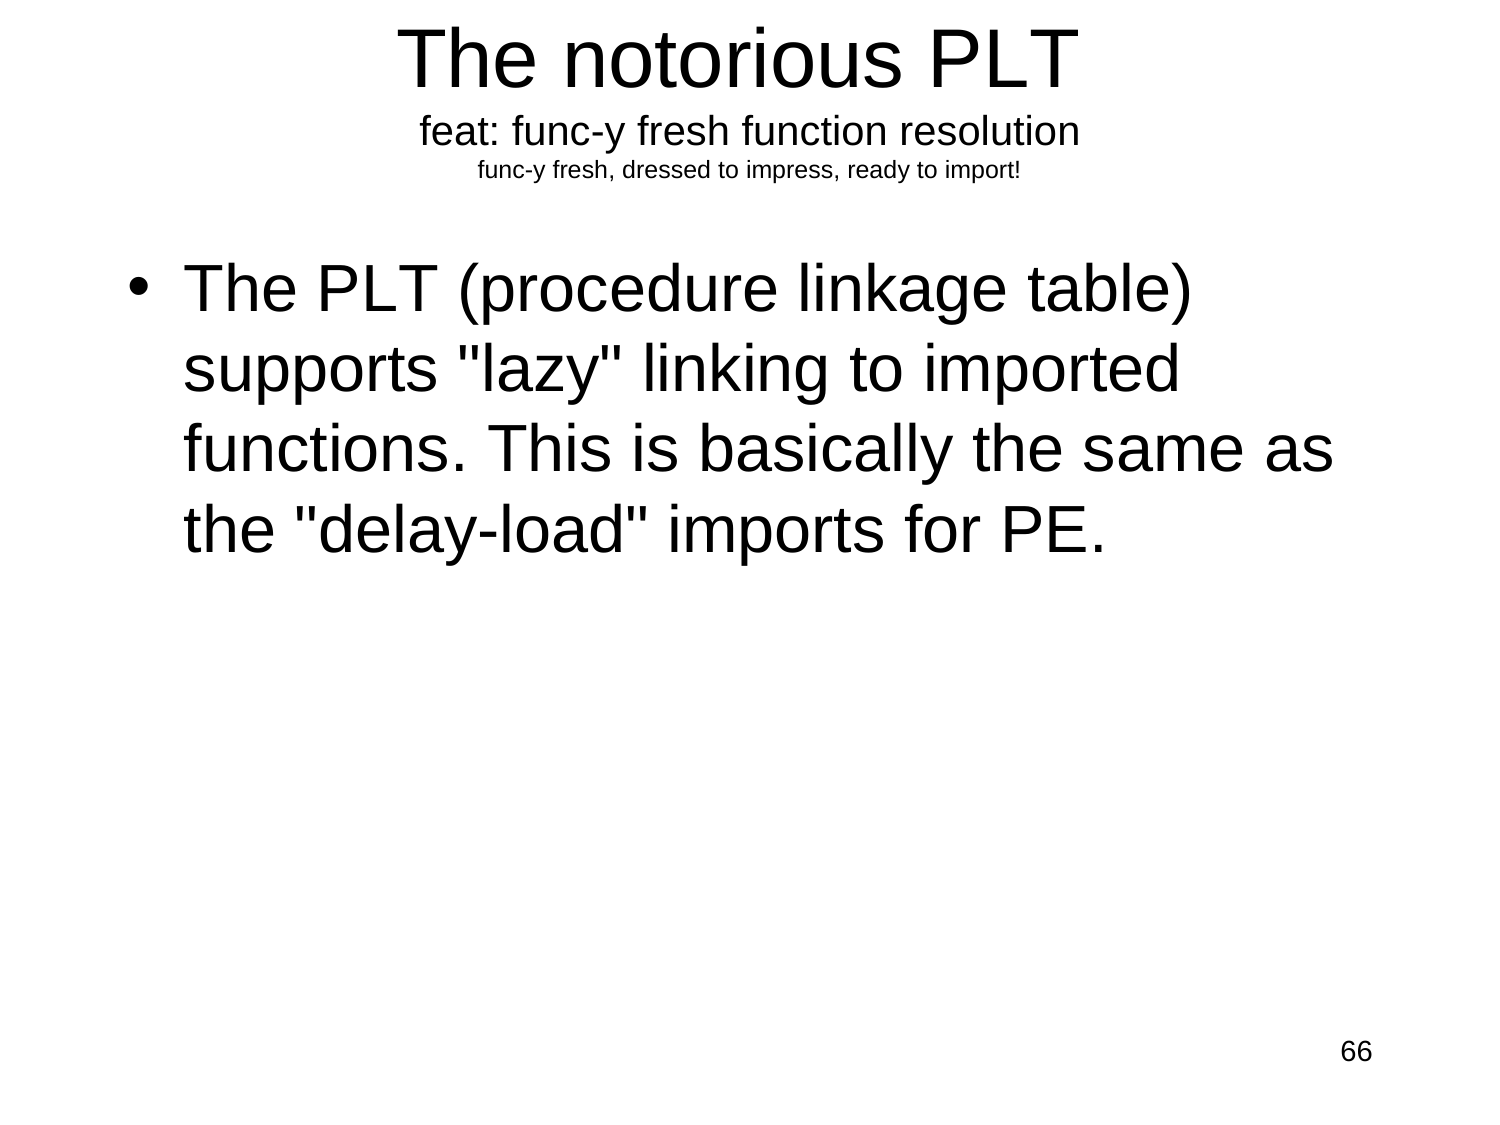

# The notorious PLT feat: func-y fresh function resolution func-y fresh, dressed to impress, ready to import!
The PLT (procedure linkage table) supports "lazy" linking to imported functions. This is basically the same as the "delay-load" imports for PE.